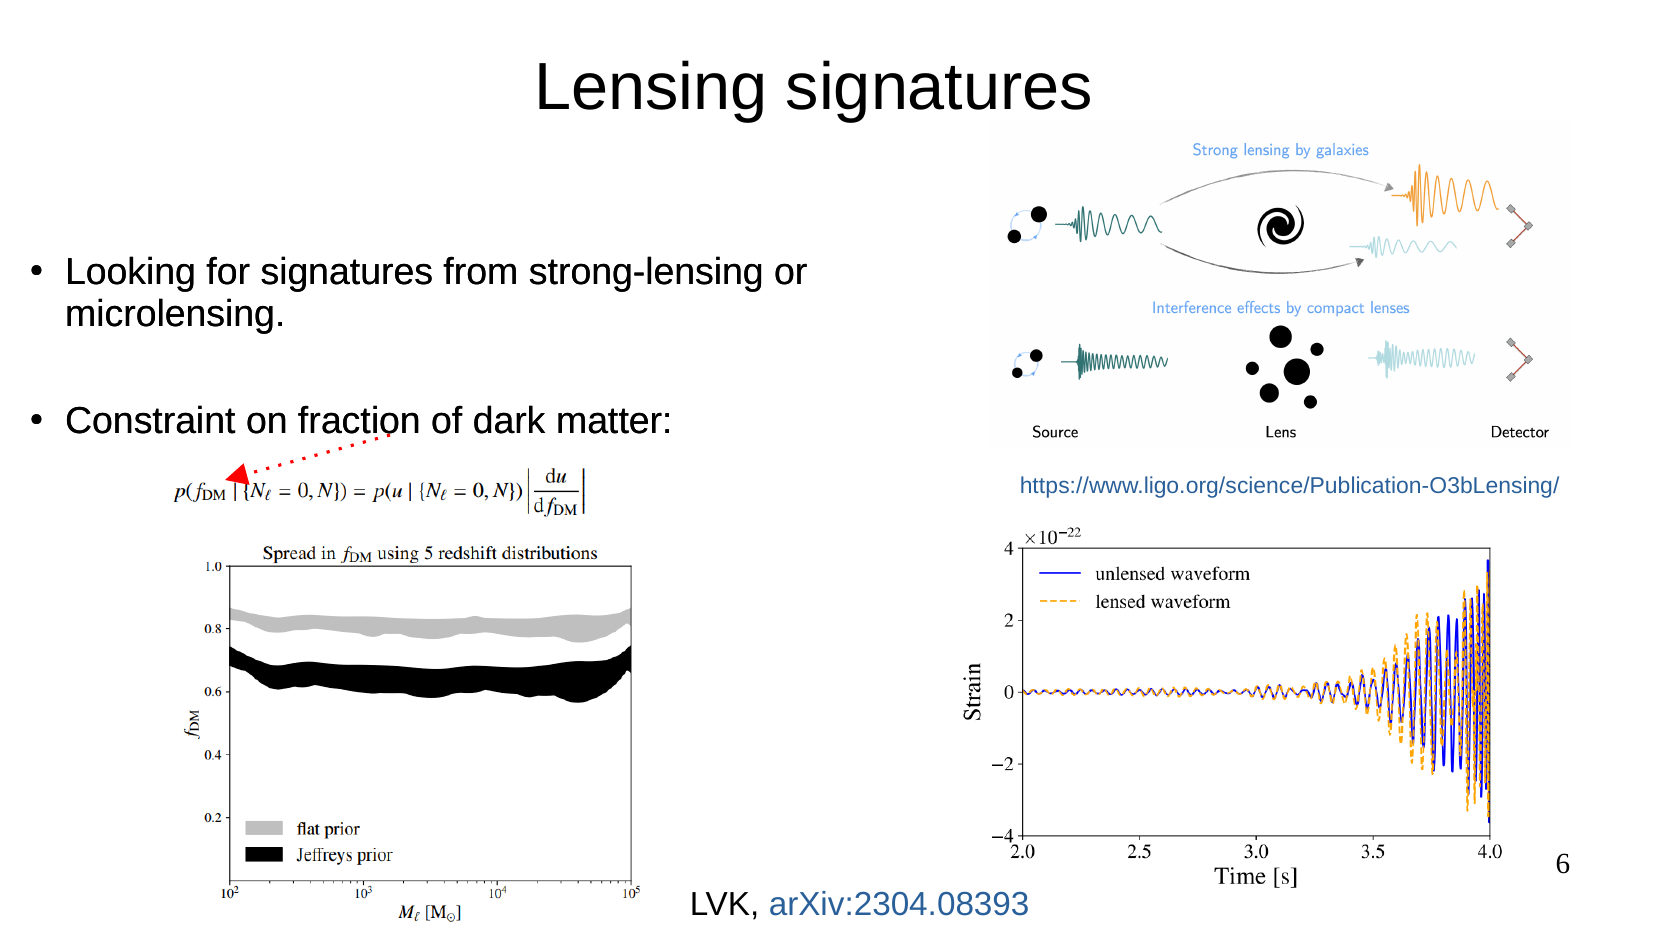

# Lensing signatures
Looking for signatures from strong-lensing or microlensing.
Constraint on fraction of dark matter:
Looking for signatures from strong-lensing or microlensing.
Constraint on fraction of dark matter:
https://www.ligo.org/science/Publication-O3bLensing/
6
LVK, arXiv:2304.08393